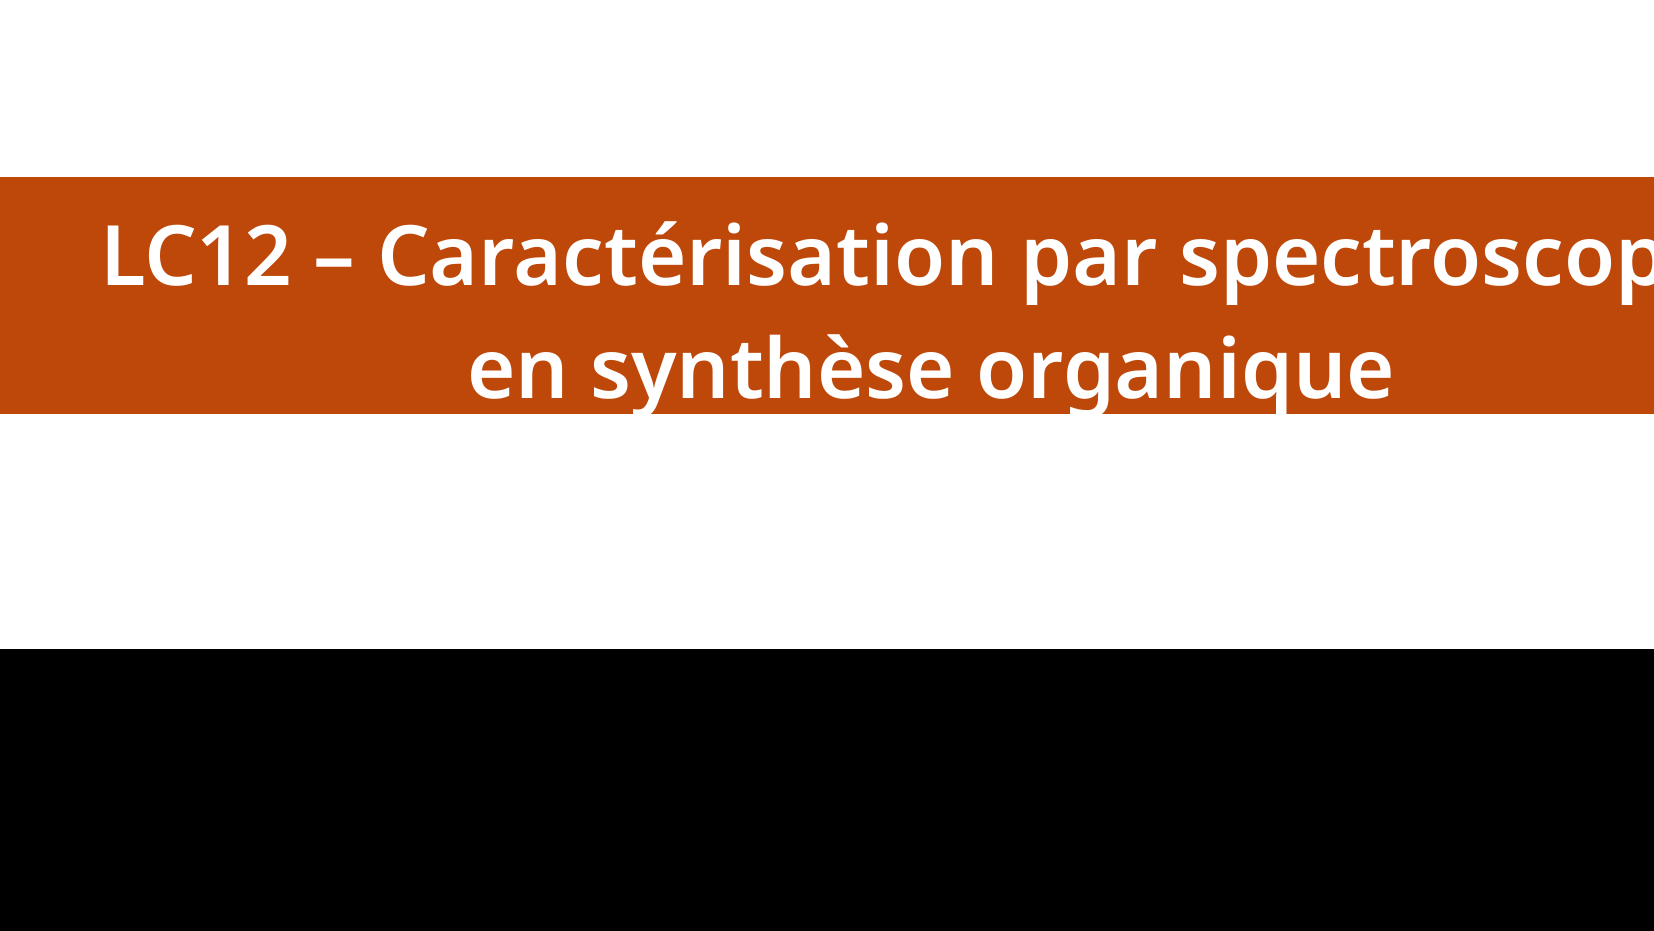

LC12 – Caractérisation par spectroscopie
en synthèse organique